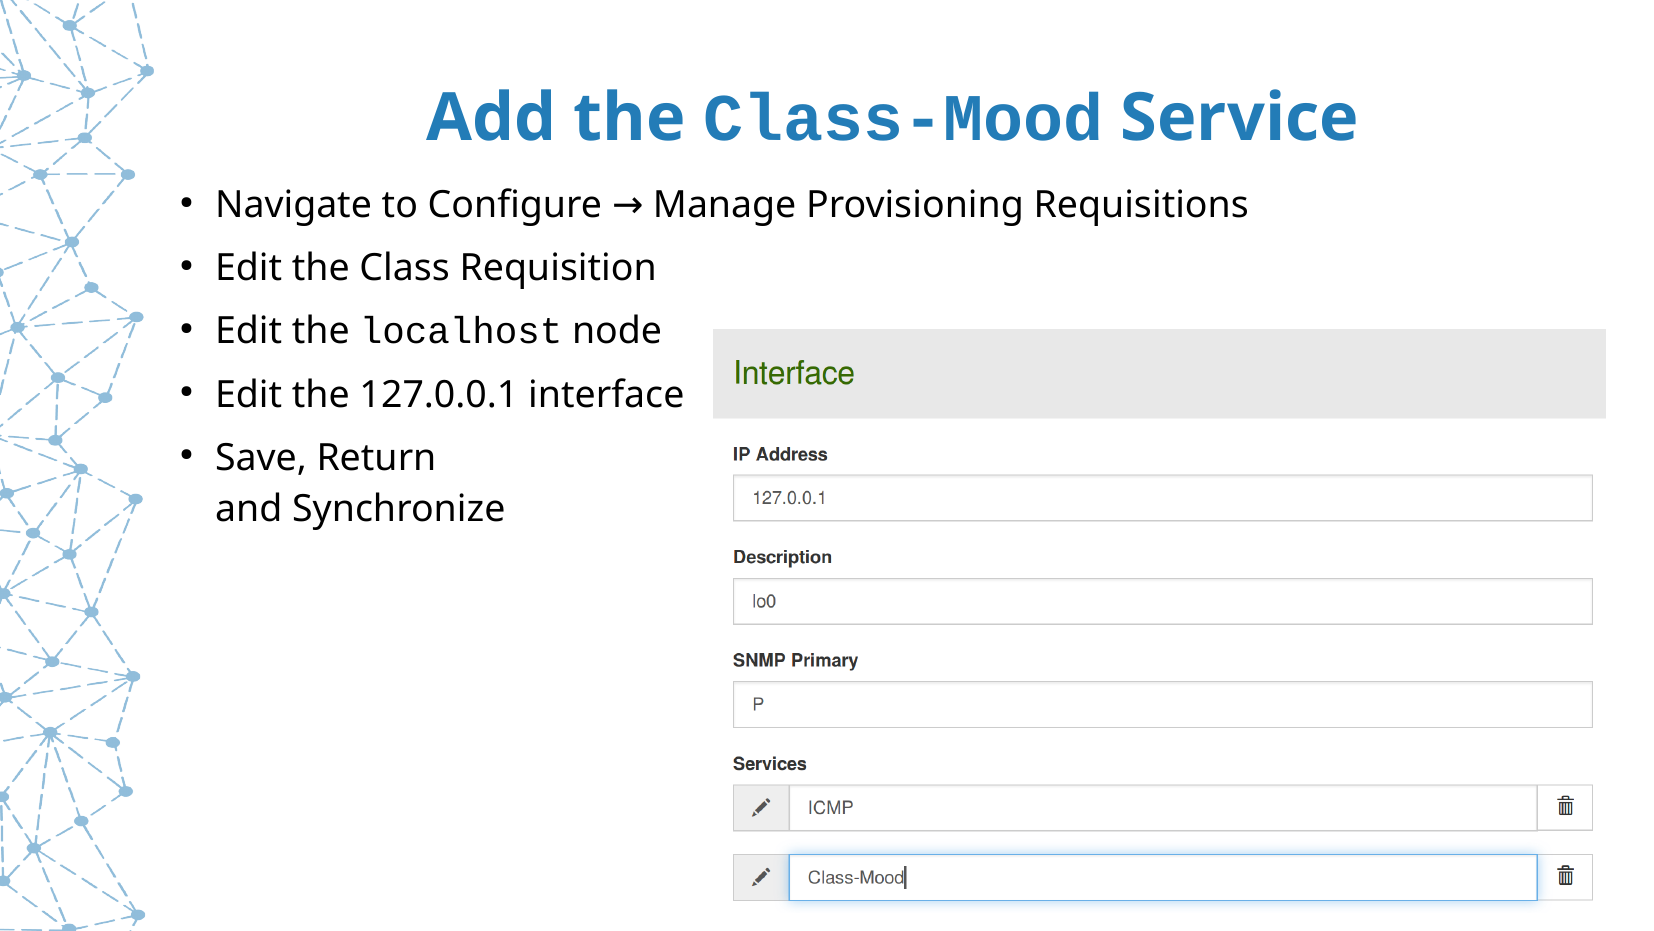

# Add the Class-Mood Service
Navigate to Configure → Manage Provisioning Requisitions
Edit the Class Requisition
Edit the localhost node
Edit the 127.0.0.1 interface
Save, Return
and Synchronize